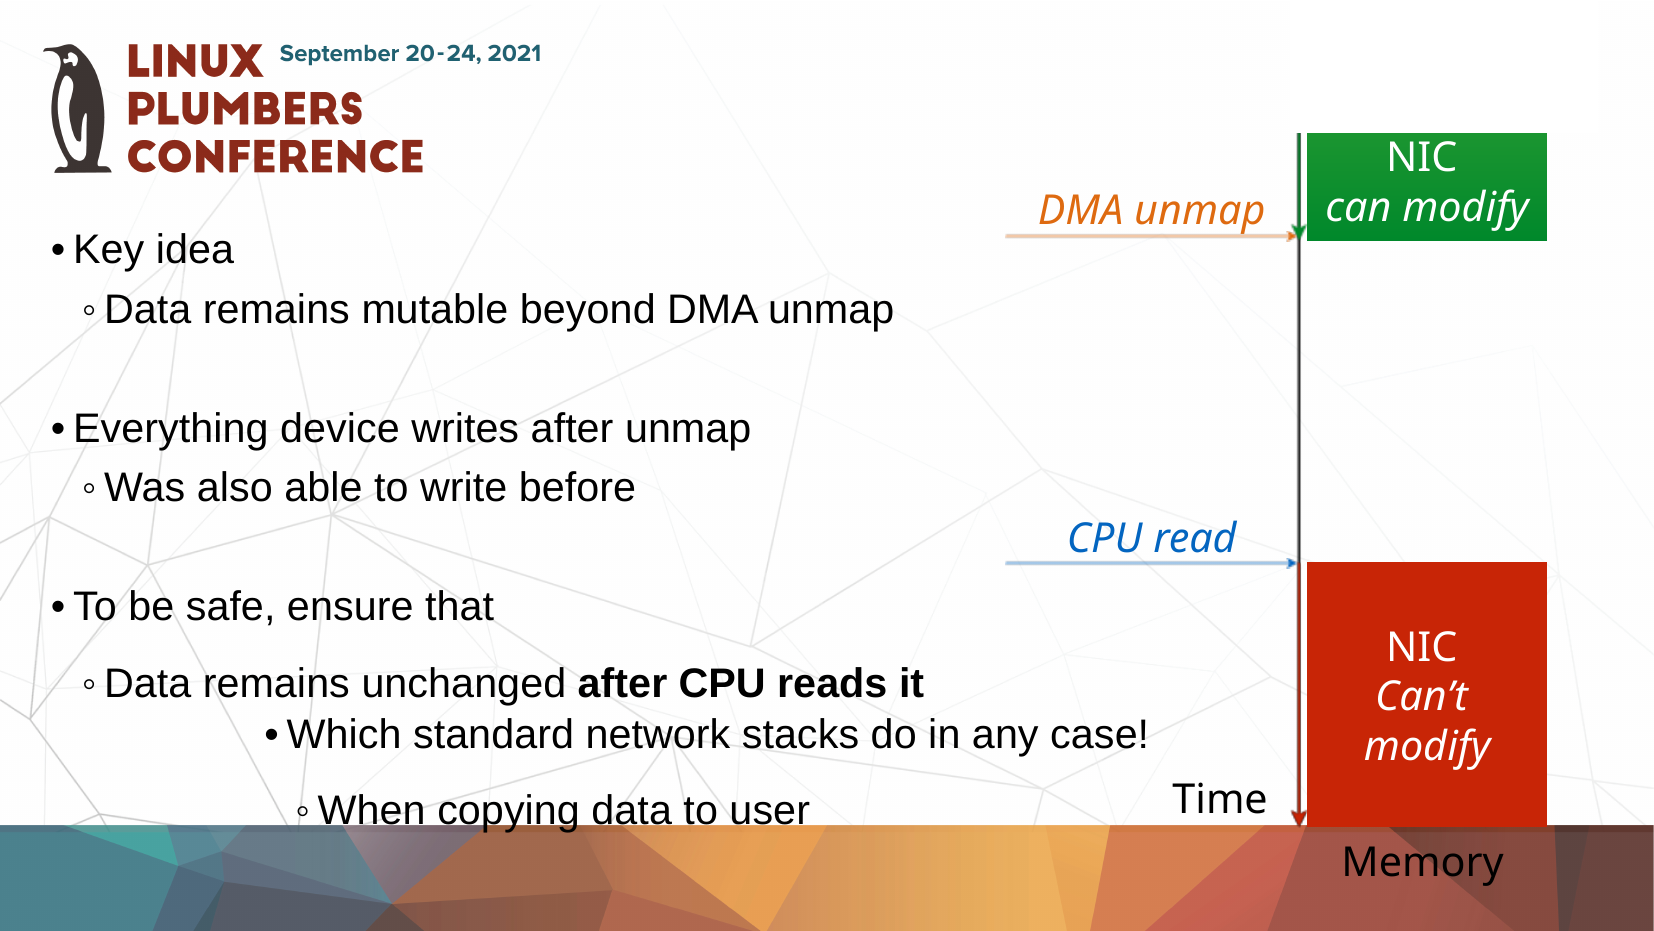

NIC
can modify
DMA unmap
	•	Key idea
	◦	Data remains mutable beyond DMA unmap
	•	Everything device writes after unmap
	◦	Was also able to write before
	•	To be safe, ensure that
	◦	Data remains unchanged after CPU reads it
CPU read
NIC
Can’t
modify
	•	Which standard network stacks do in any case!
	◦	When copying data to user
Time
Memory